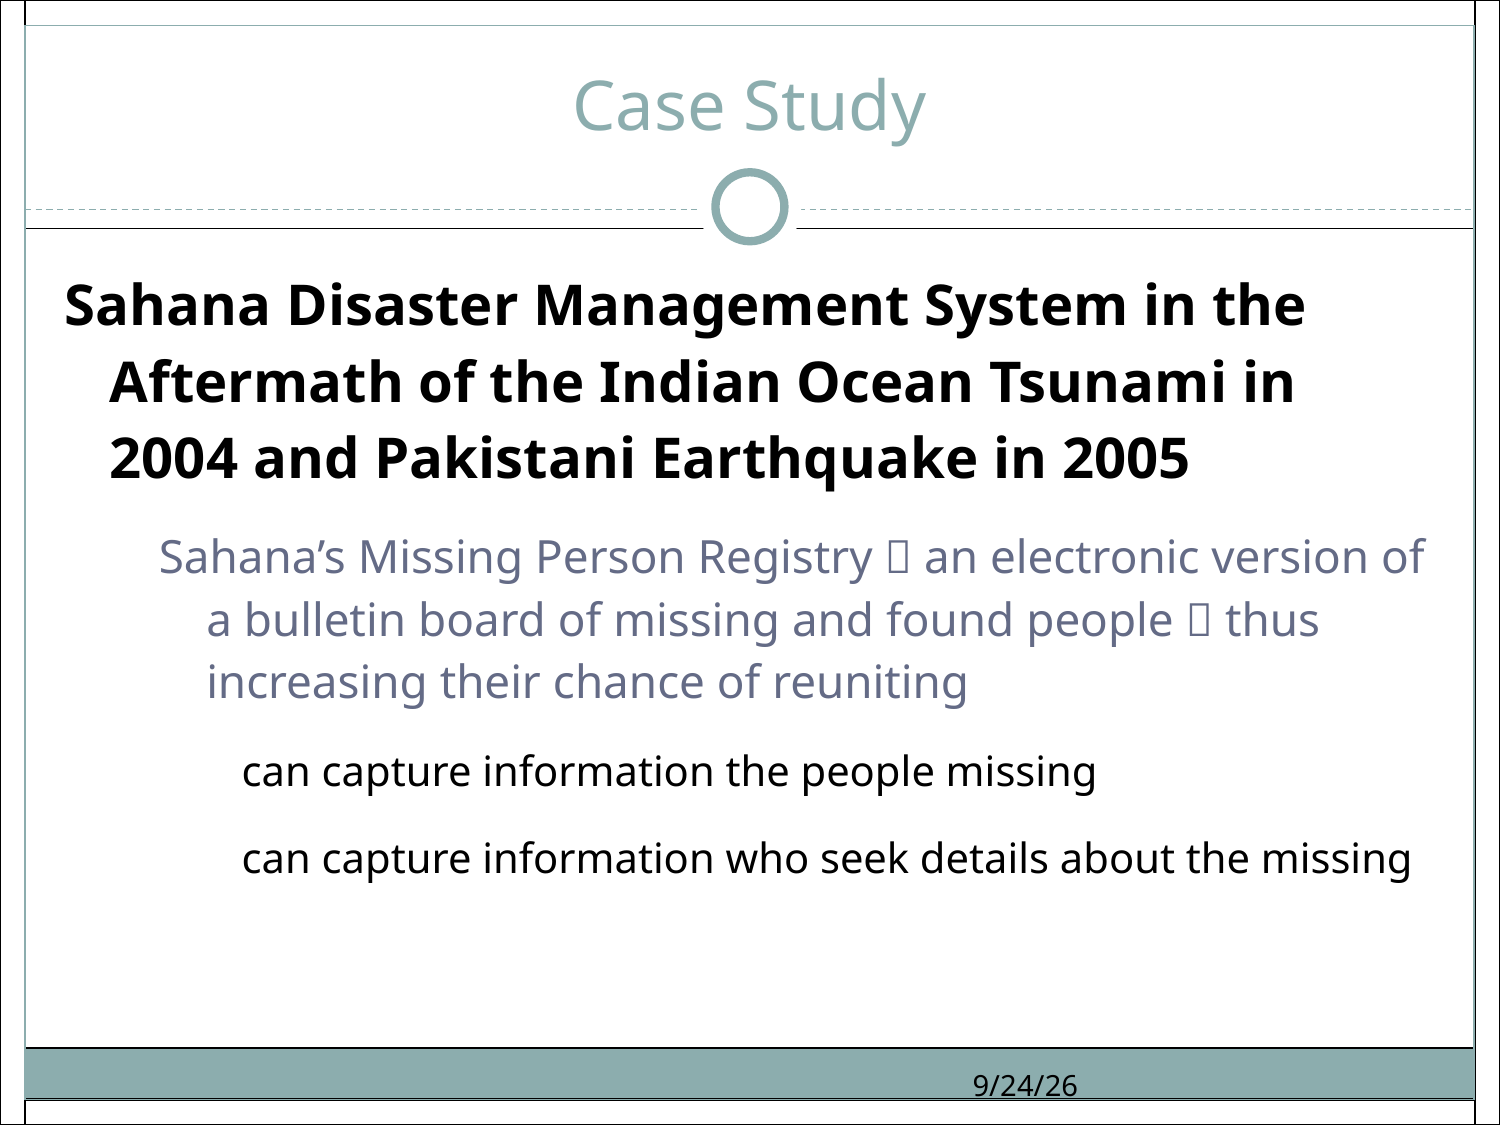

# Case Study
Sahana Disaster Management System in the Aftermath of the Indian Ocean Tsunami in 2004 and Pakistani Earthquake in 2005
Sahana’s Missing Person Registry  an electronic version of a bulletin board of missing and found people  thus increasing their chance of reuniting
can capture information the people missing
can capture information who seek details about the missing